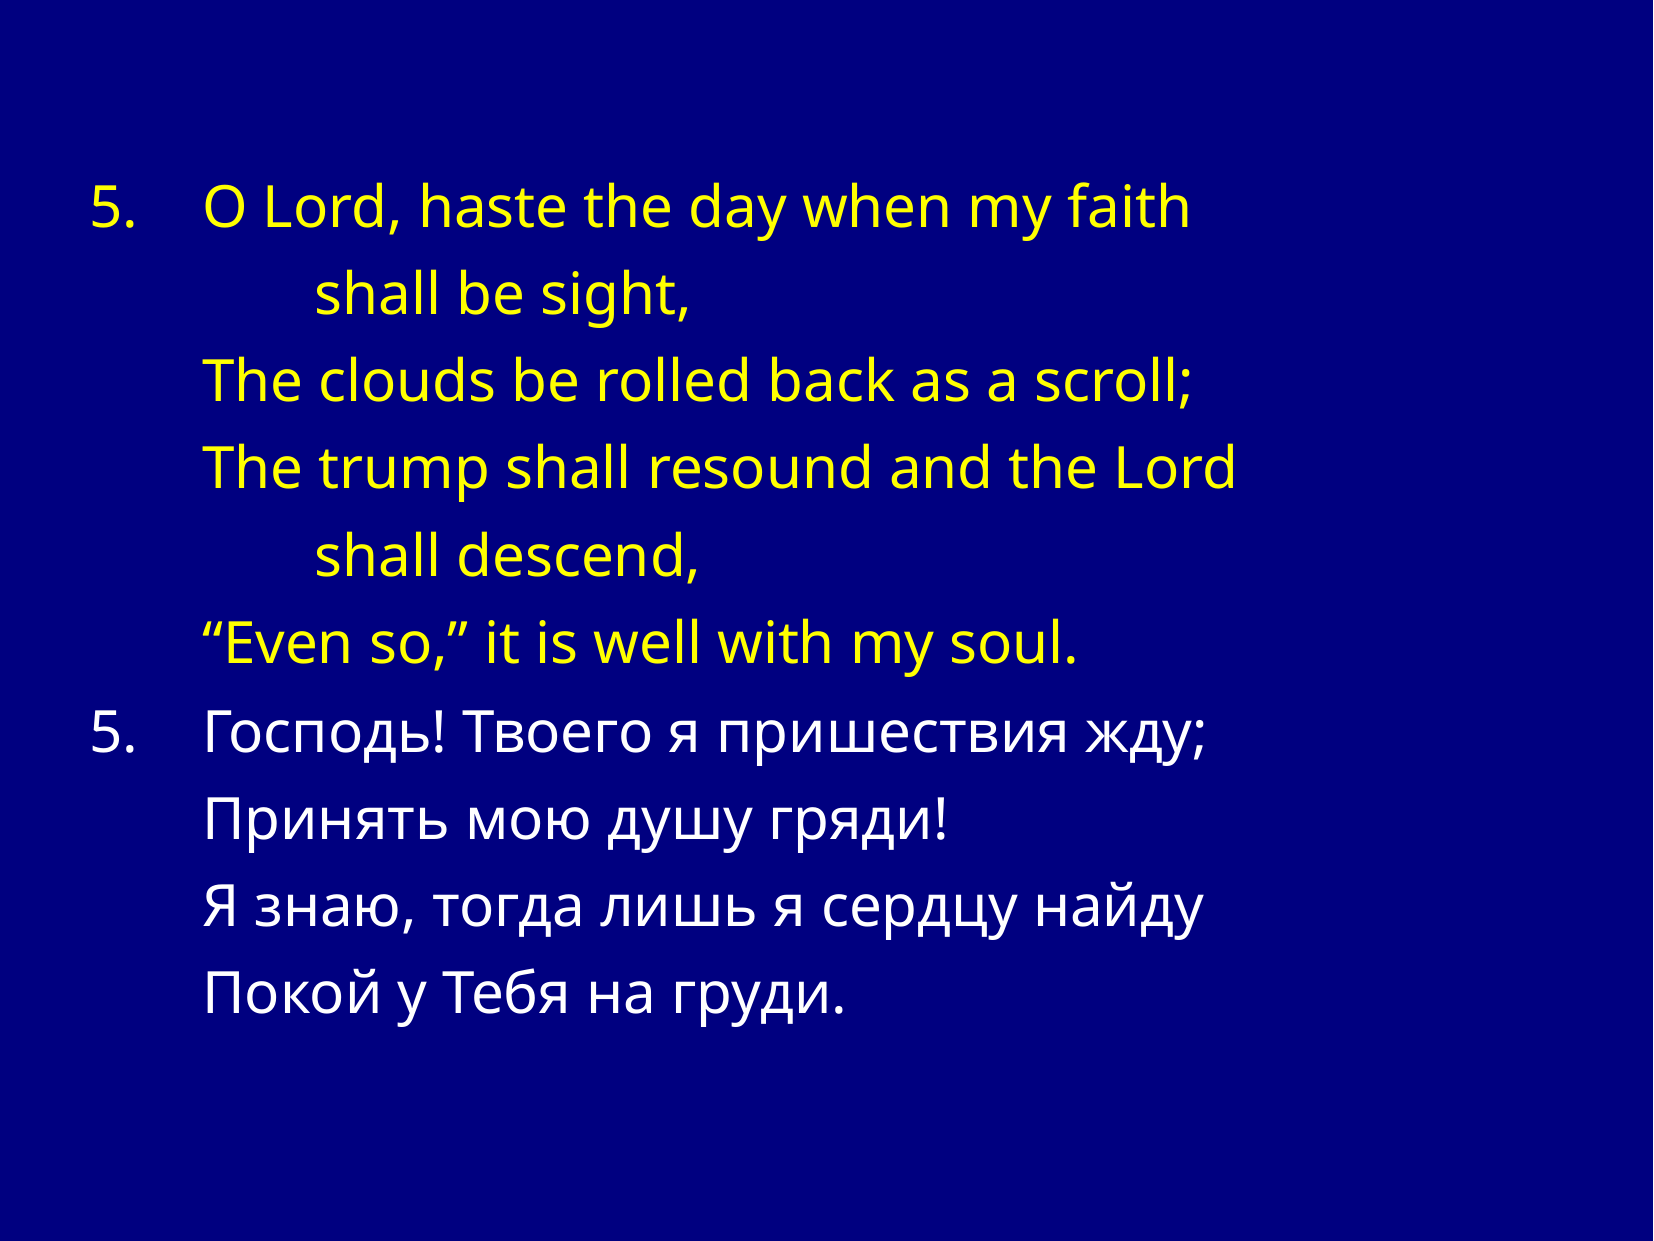

5.	O Lord, haste the day when my faith
		shall be sight,
	The clouds be rolled back as a scroll;
	The trump shall resound and the Lord
		shall descend,
	“Even so,” it is well with my soul.
5.	Господь! Твоего я пришествия жду;
	Принять мою душу гряди!
	Я знаю, тогда лишь я сердцу найду
	Покой у Тебя на груди.